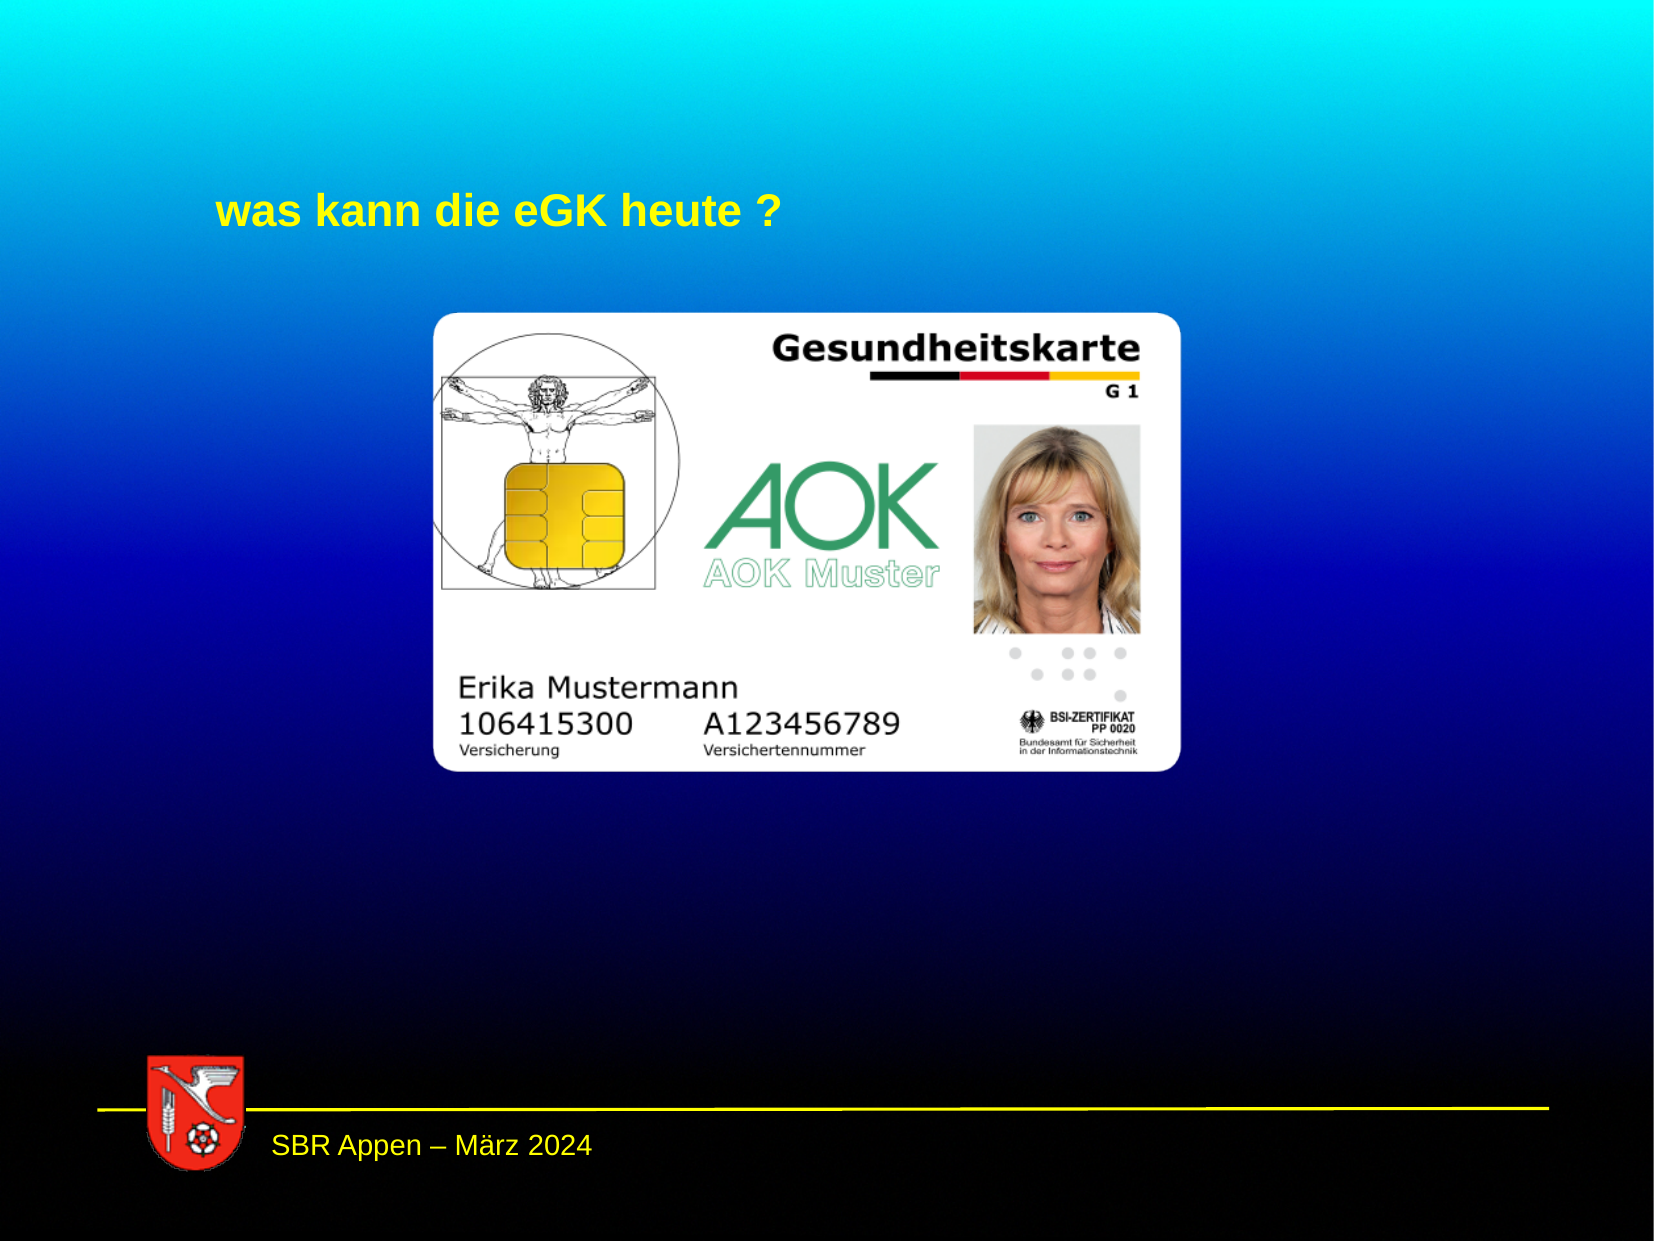

was kann die eGK heute ?
SBR Appen – März 2024